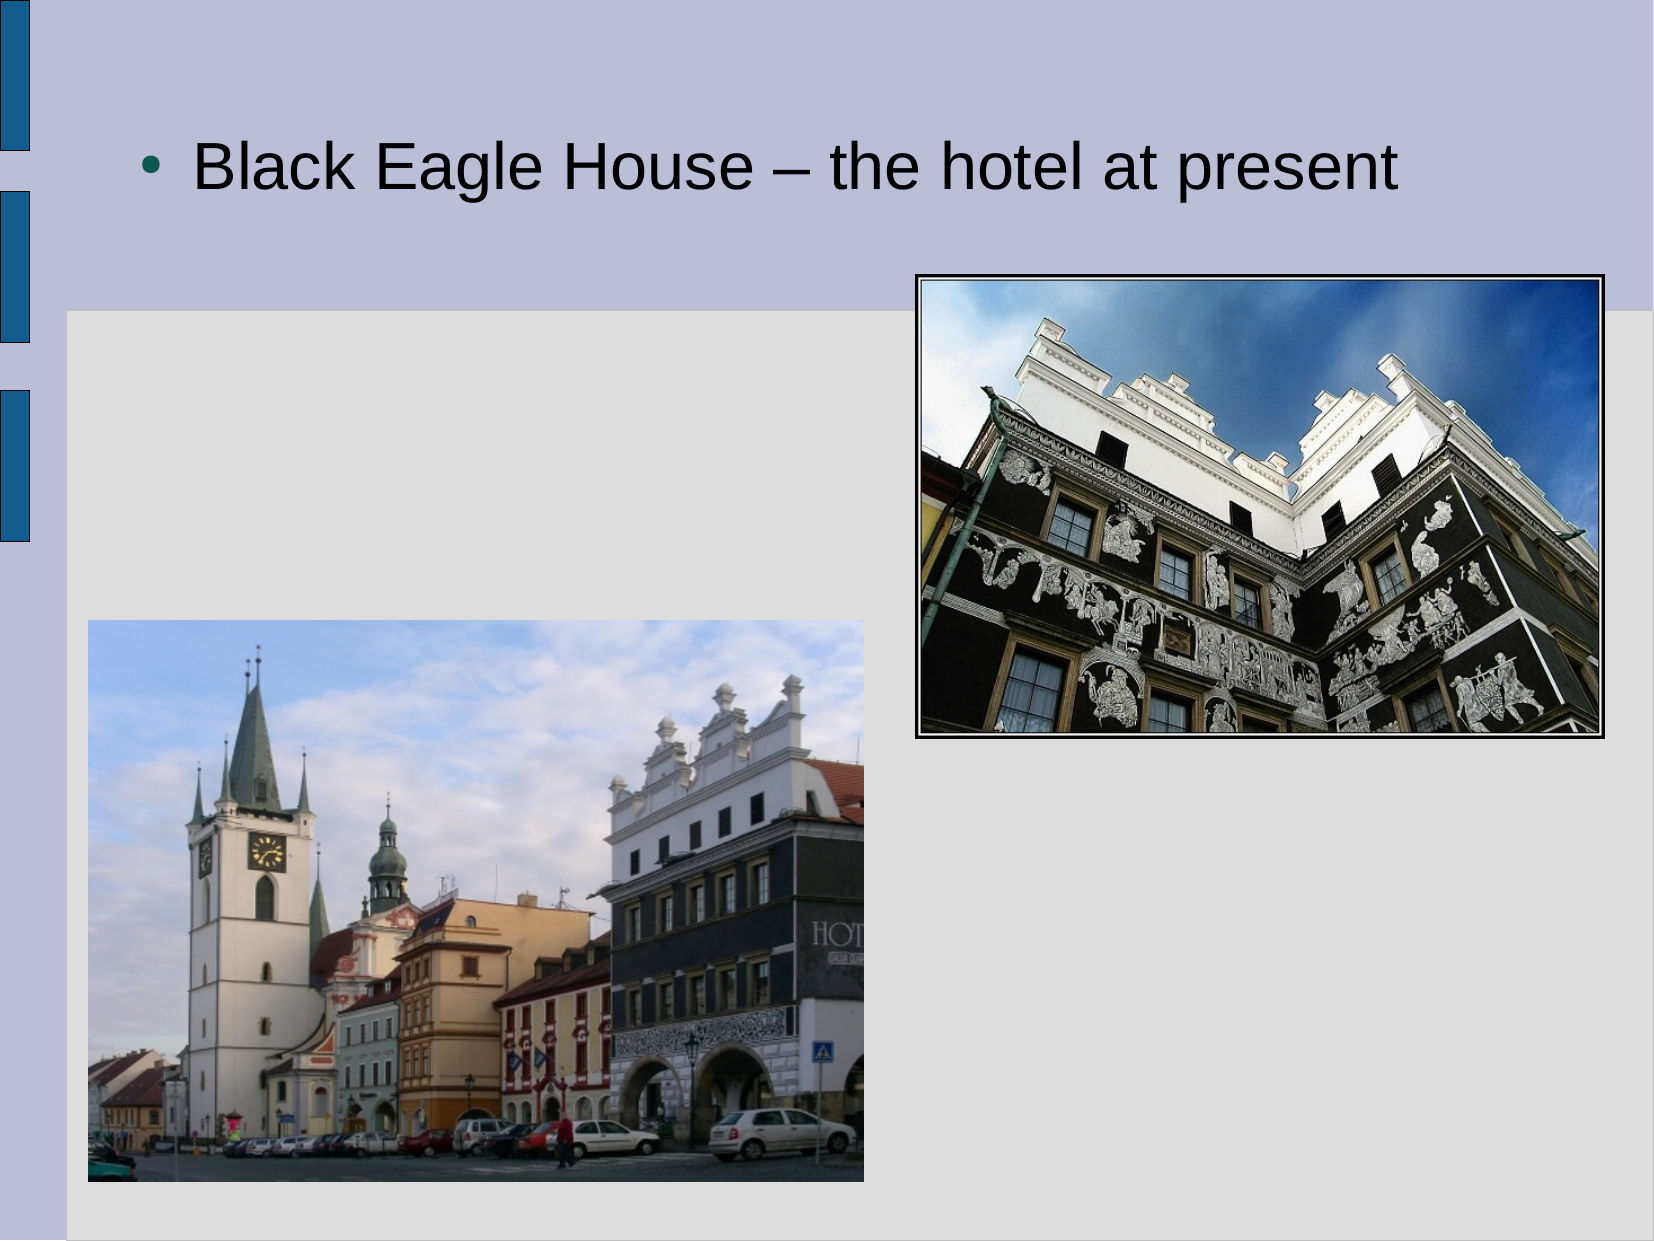

# Black Eagle House – the hotel at present